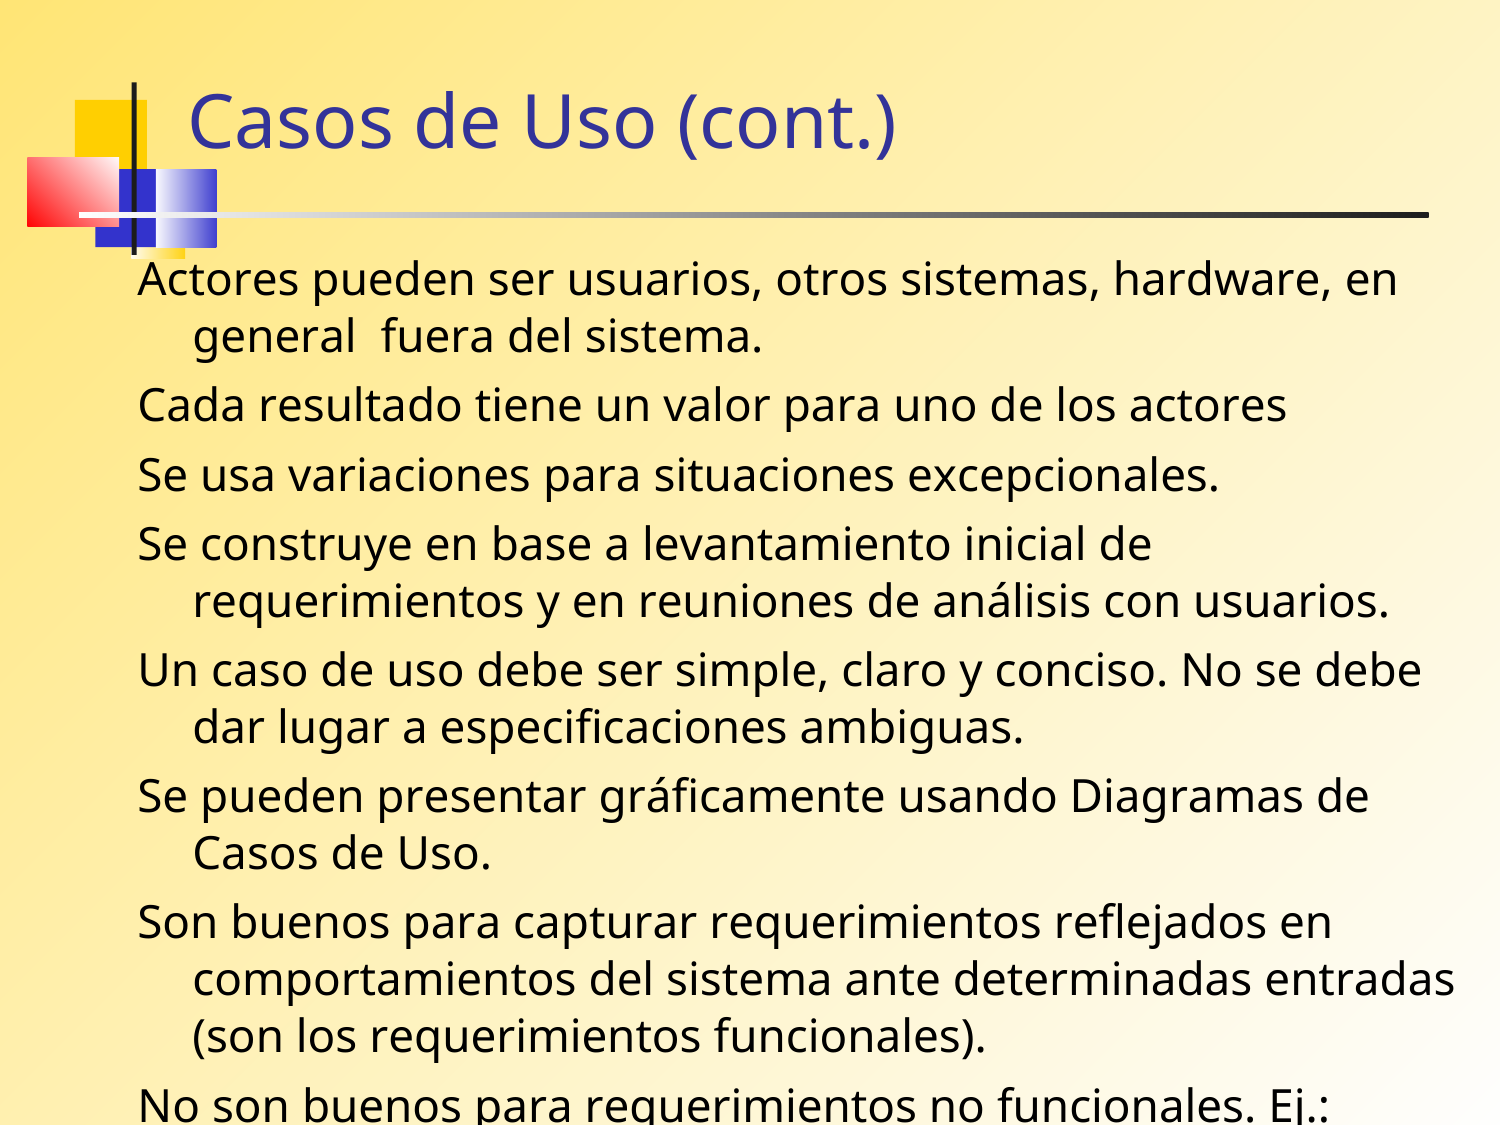

# Casos de Uso (cont.)‏
Actores pueden ser usuarios, otros sistemas, hardware, en general fuera del sistema.
Cada resultado tiene un valor para uno de los actores
Se usa variaciones para situaciones excepcionales.
Se construye en base a levantamiento inicial de requerimientos y en reuniones de análisis con usuarios.
Un caso de uso debe ser simple, claro y conciso. No se debe dar lugar a especificaciones ambiguas.
Se pueden presentar gráficamente usando Diagramas de Casos de Uso.
Son buenos para capturar requerimientos reflejados en comportamientos del sistema ante determinadas entradas (son los requerimientos funcionales).
No son buenos para requerimientos no funcionales. Ej.: Plataforma, desempeño, seguridad.